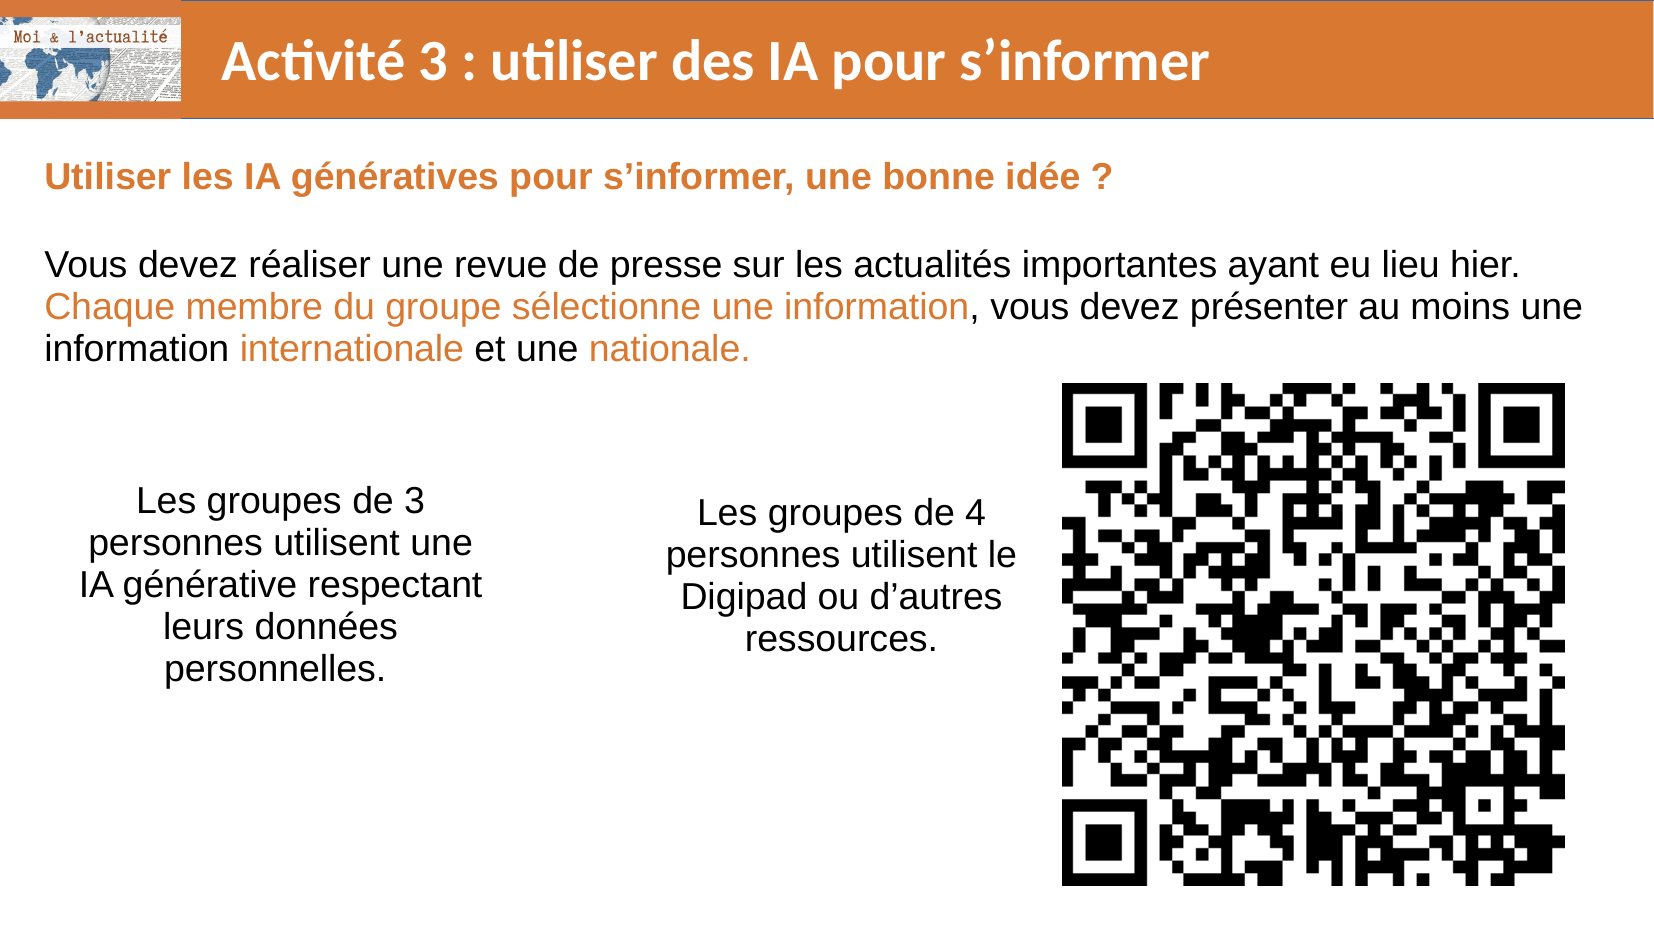

Activité 3 : utiliser des IA pour s’informer
Utiliser les IA génératives pour s’informer, une bonne idée ?
Vous devez réaliser une revue de presse sur les actualités importantes ayant eu lieu hier. Chaque membre du groupe sélectionne une information, vous devez présenter au moins une information internationale et une nationale.
Les groupes de 3 personnes utilisent une IA générative respectant leurs données personnelles.
Les groupes de 4 personnes utilisent le Digipad ou d’autres ressources.